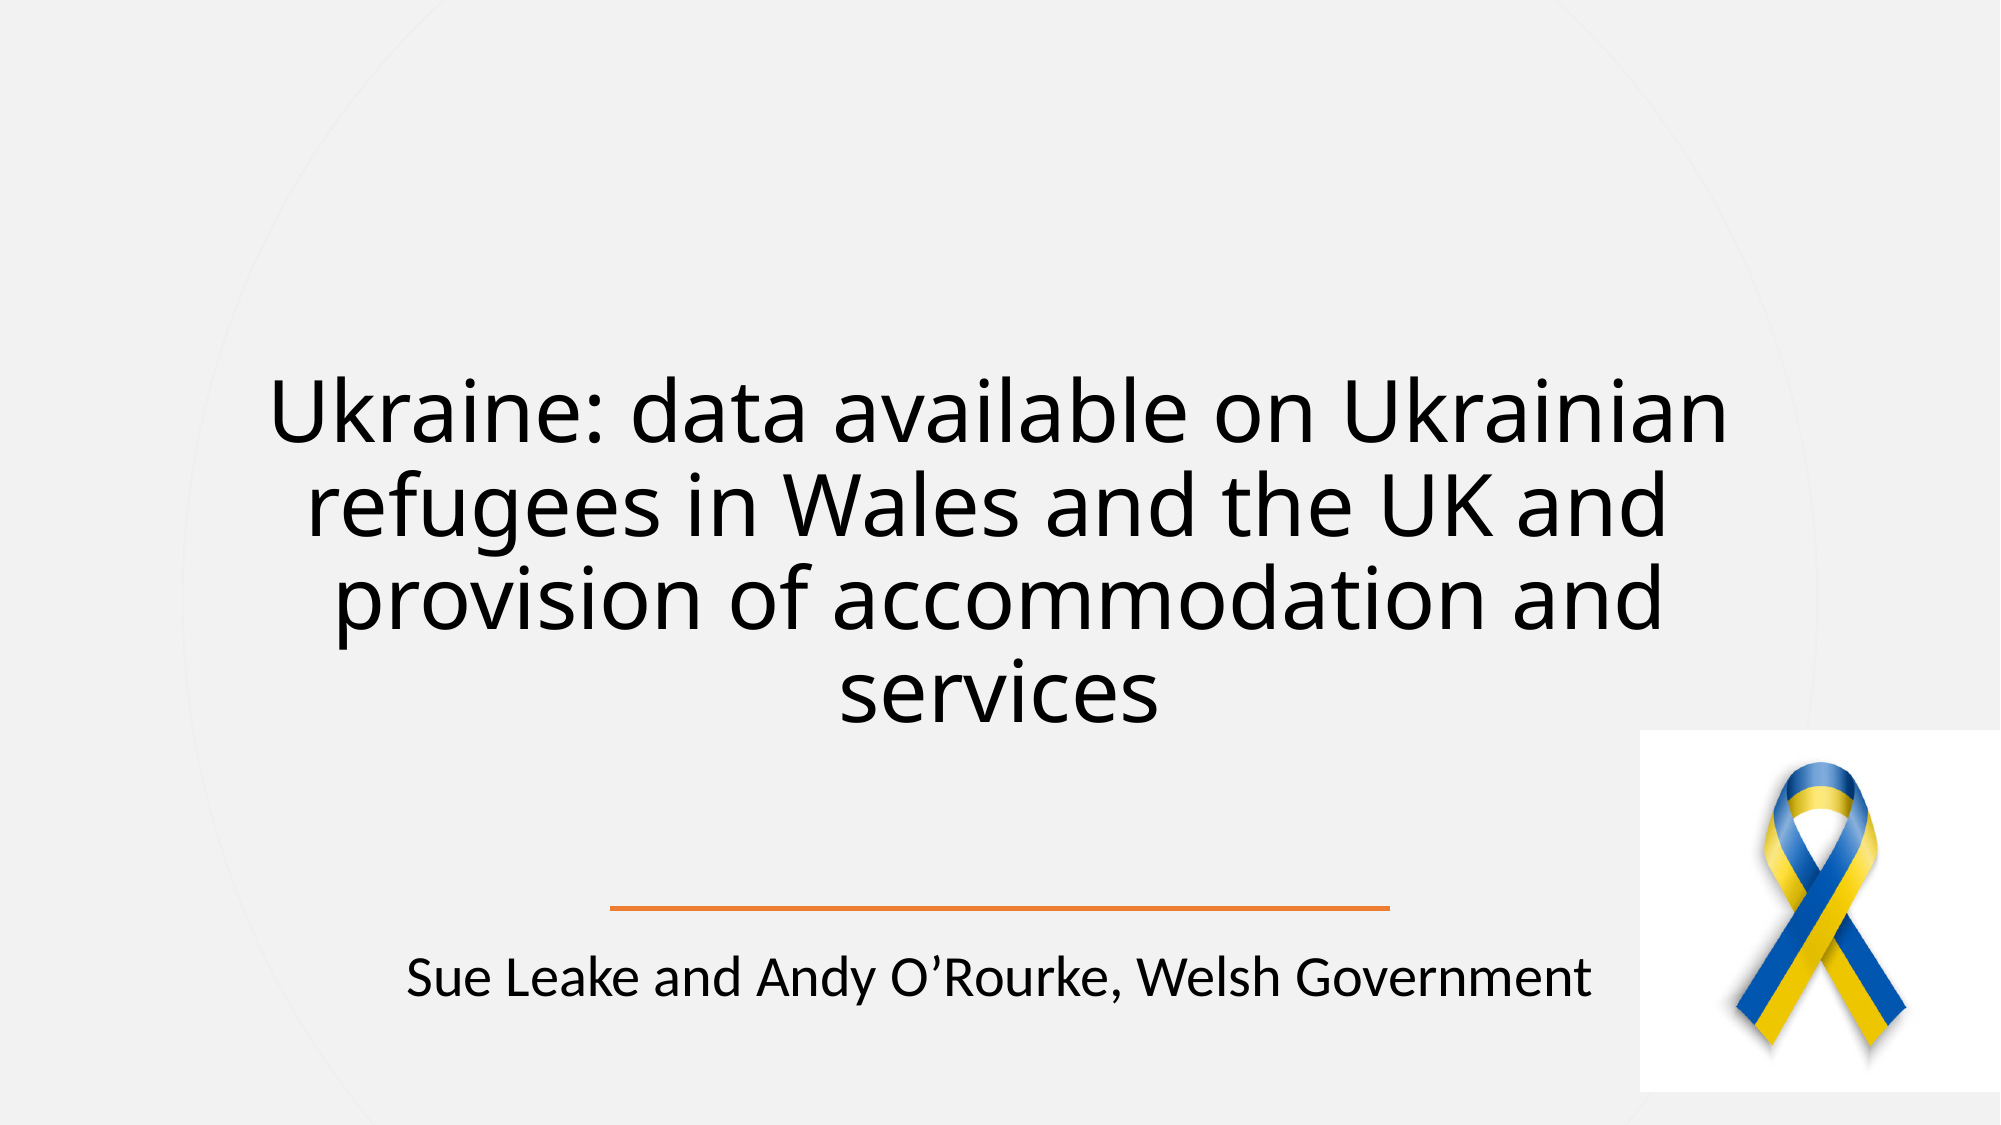

Ukraine: data available on Ukrainian refugees in Wales and the UK and
provision of accommodation and services
# Sue Leake and Andy O’Rourke, Welsh Government